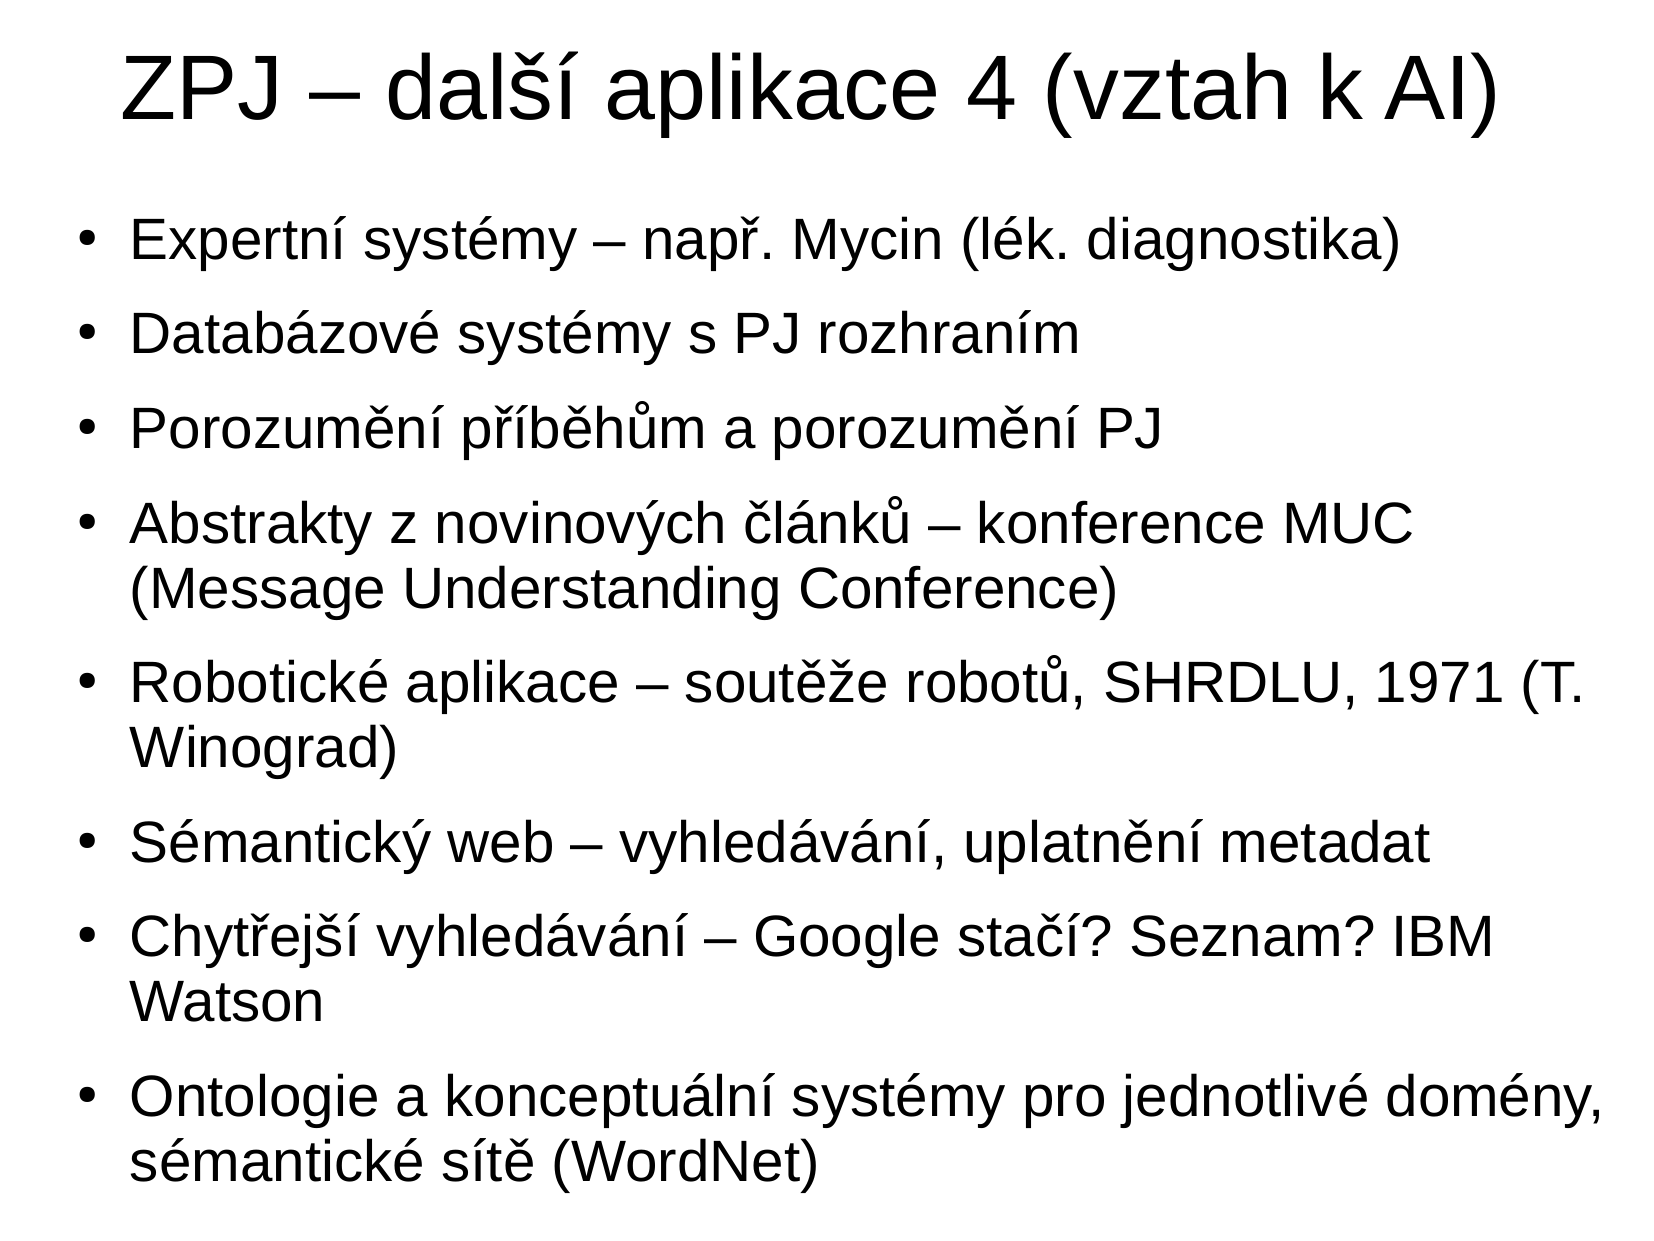

# ZPJ – další aplikace 4 (vztah k AI)
Expertní systémy – např. Mycin (lék. diagnostika)
Databázové systémy s PJ rozhraním
Porozumění příběhům a porozumění PJ
Abstrakty z novinových článků – konference MUC (Message Understanding Conference)
Robotické aplikace – soutěže robotů, SHRDLU, 1971 (T. Winograd)
Sémantický web – vyhledávání, uplatnění metadat
Chytřejší vyhledávání – Google stačí? Seznam? IBM Watson
Ontologie a konceptuální systémy pro jednotlivé domény, sémantické sítě (WordNet)